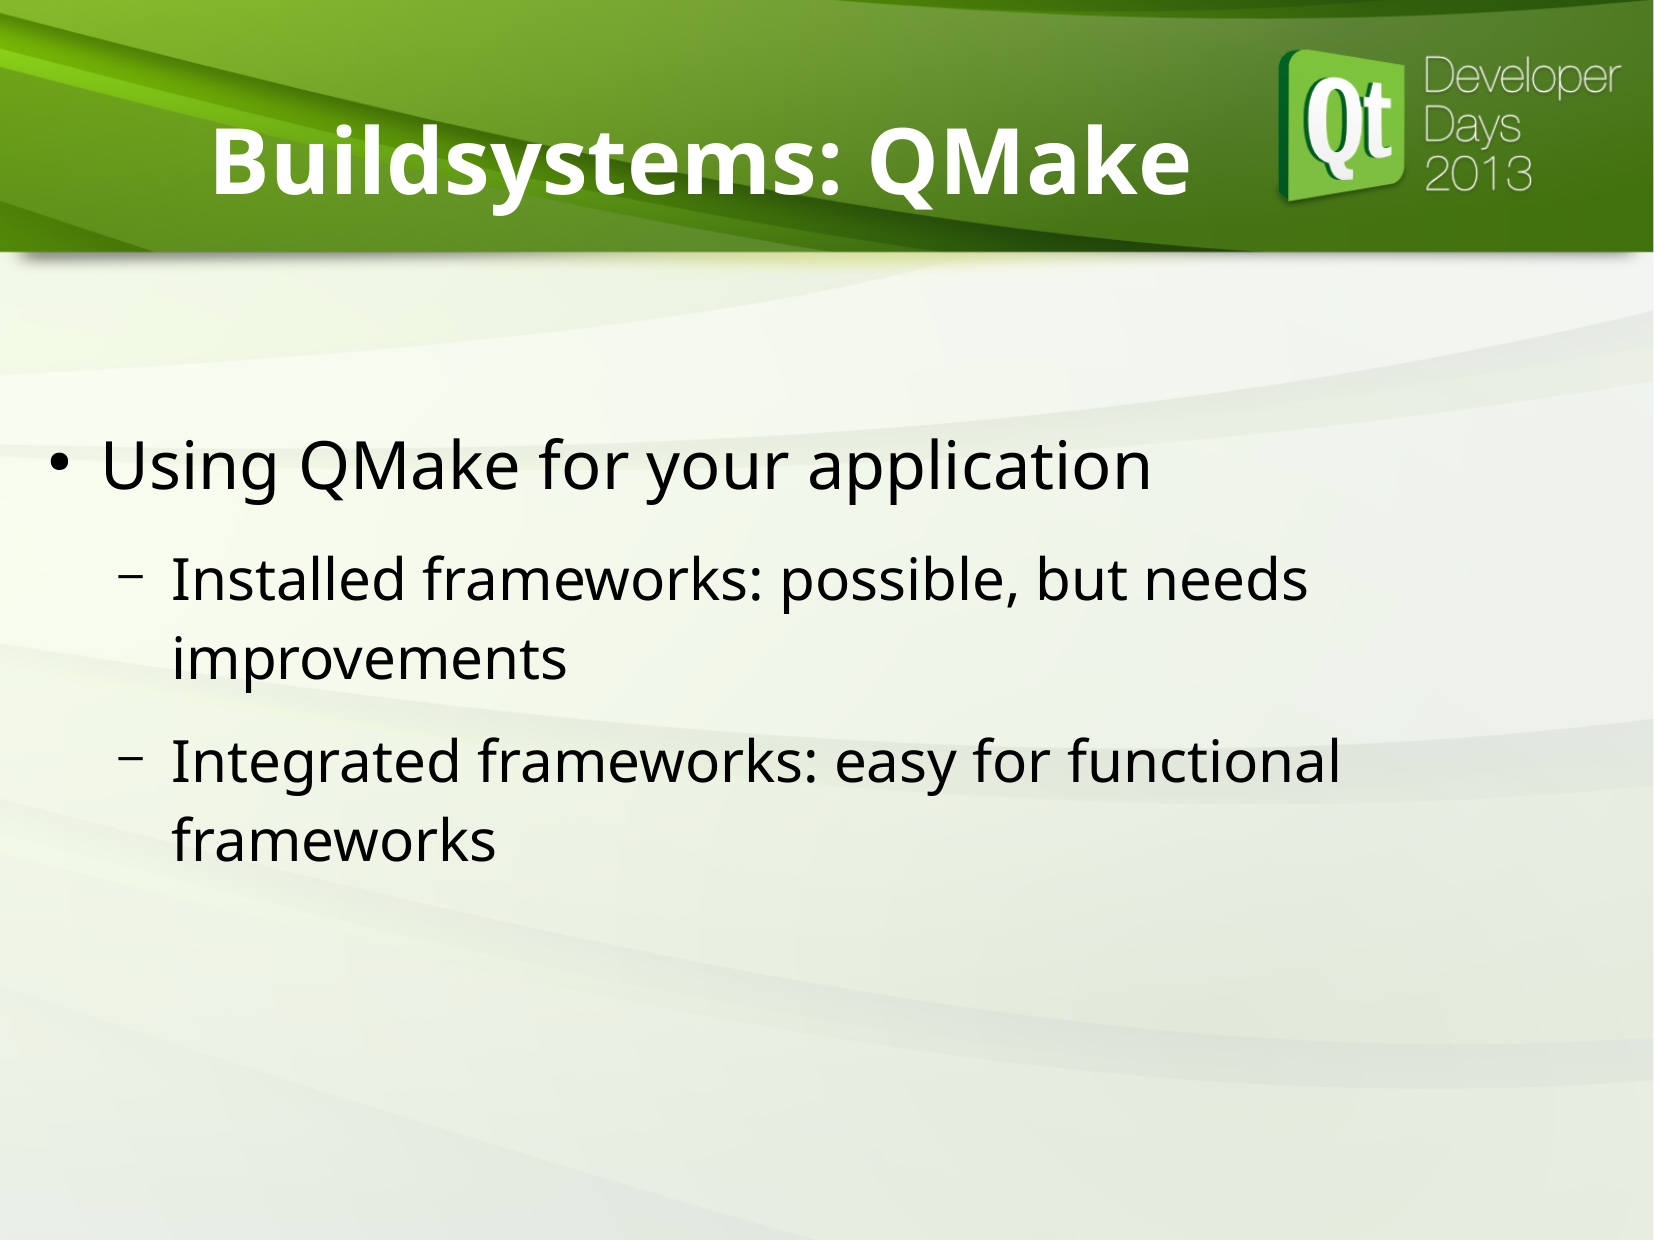

# Buildsystems: QMake
Using QMake for your application
Installed frameworks: possible, but needs improvements
Integrated frameworks: easy for functional frameworks